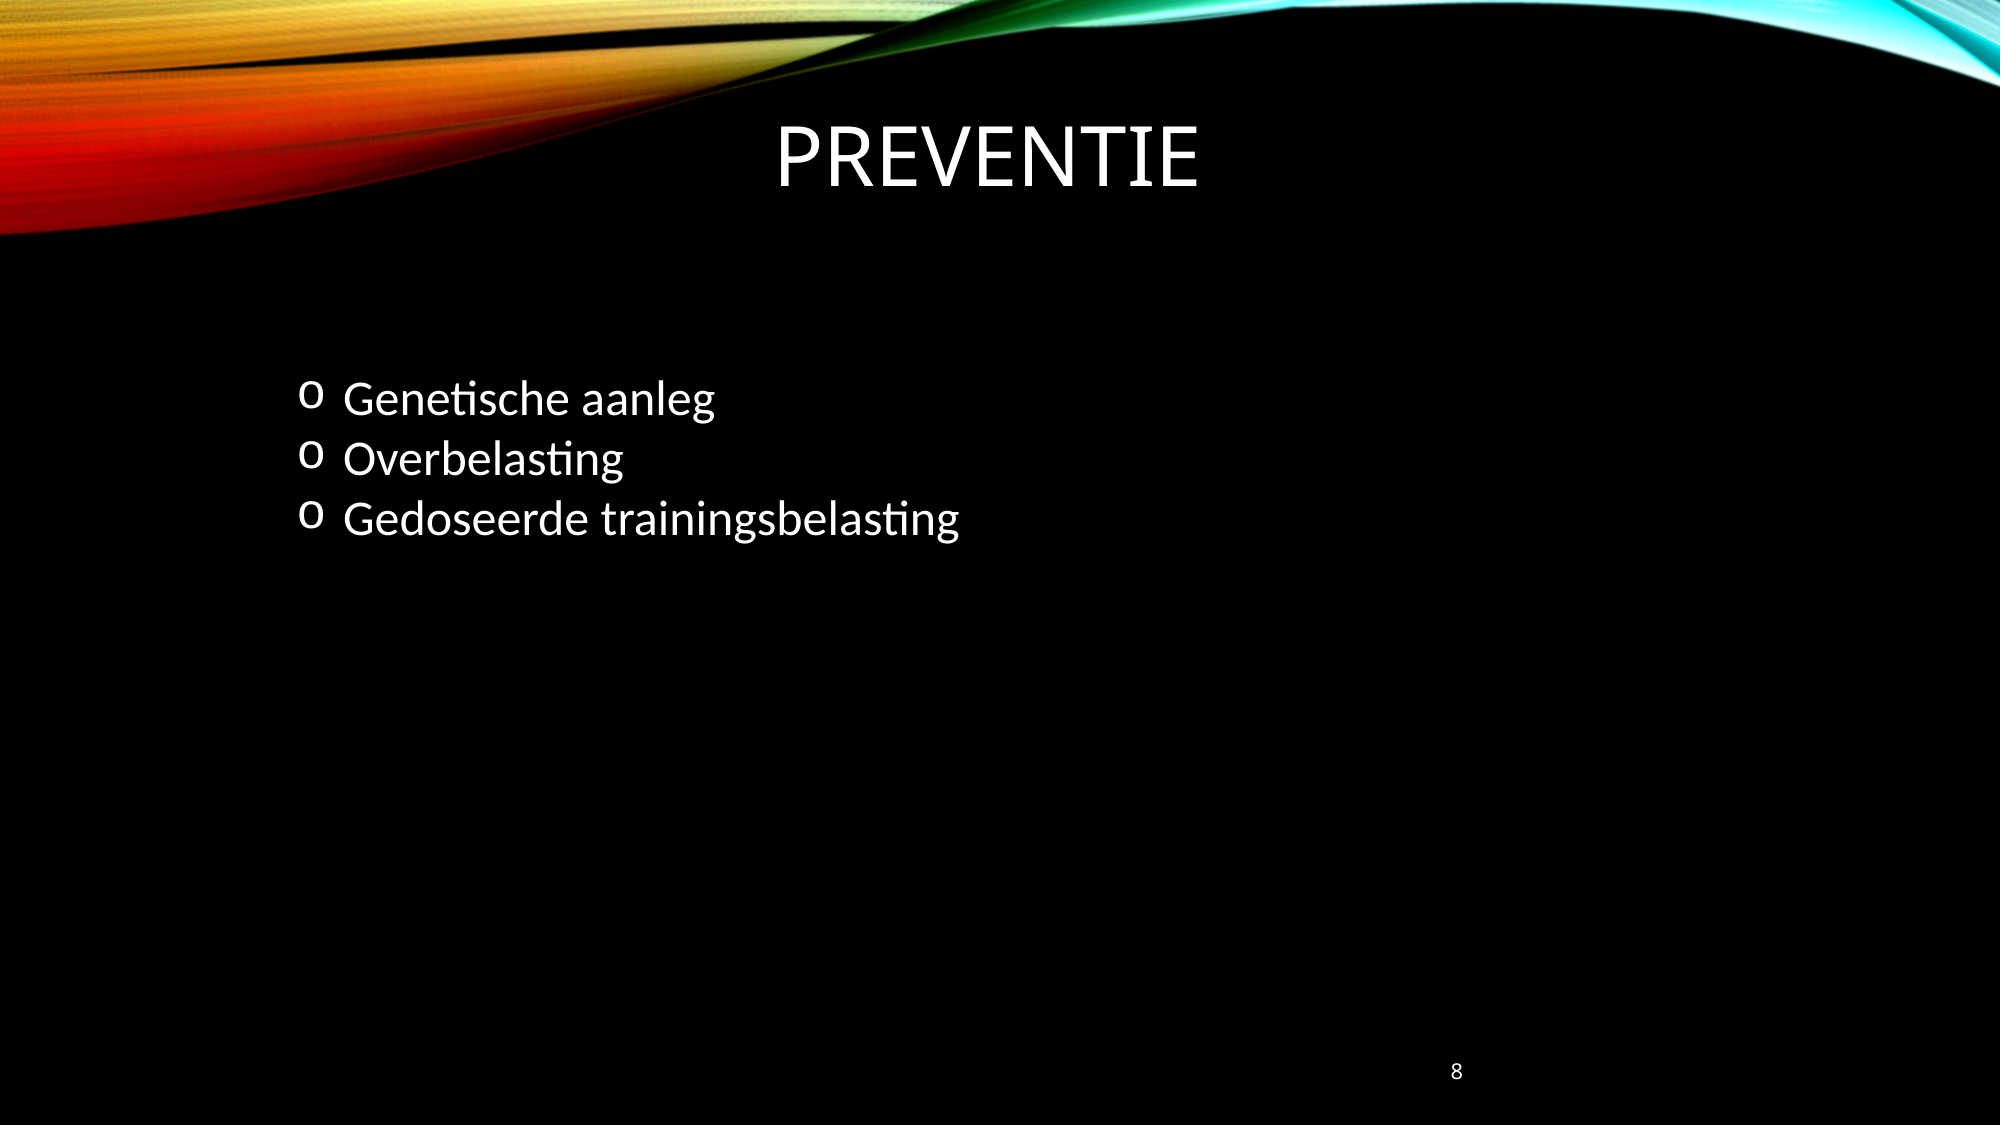

# preventie
Genetische aanleg
Overbelasting
Gedoseerde trainingsbelasting